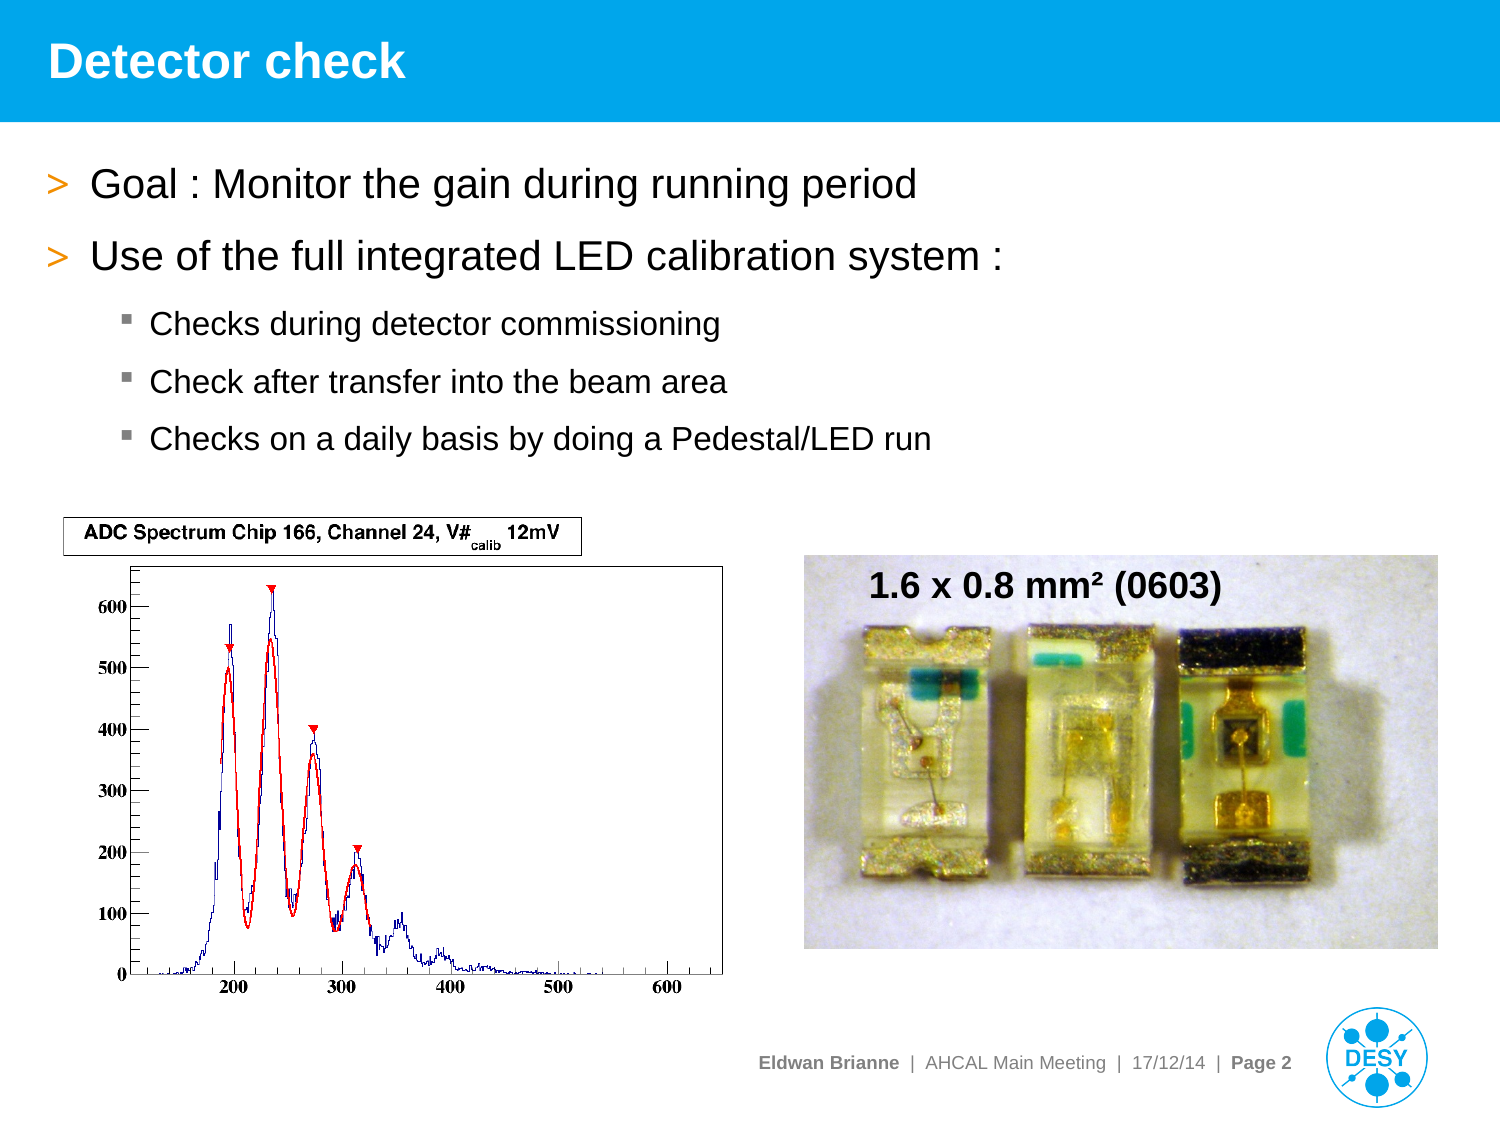

# Detector check
Goal : Monitor the gain during running period
Use of the full integrated LED calibration system :
Checks during detector commissioning
Check after transfer into the beam area
Checks on a daily basis by doing a Pedestal/LED run
1.6 x 0.8 mm² (0603)